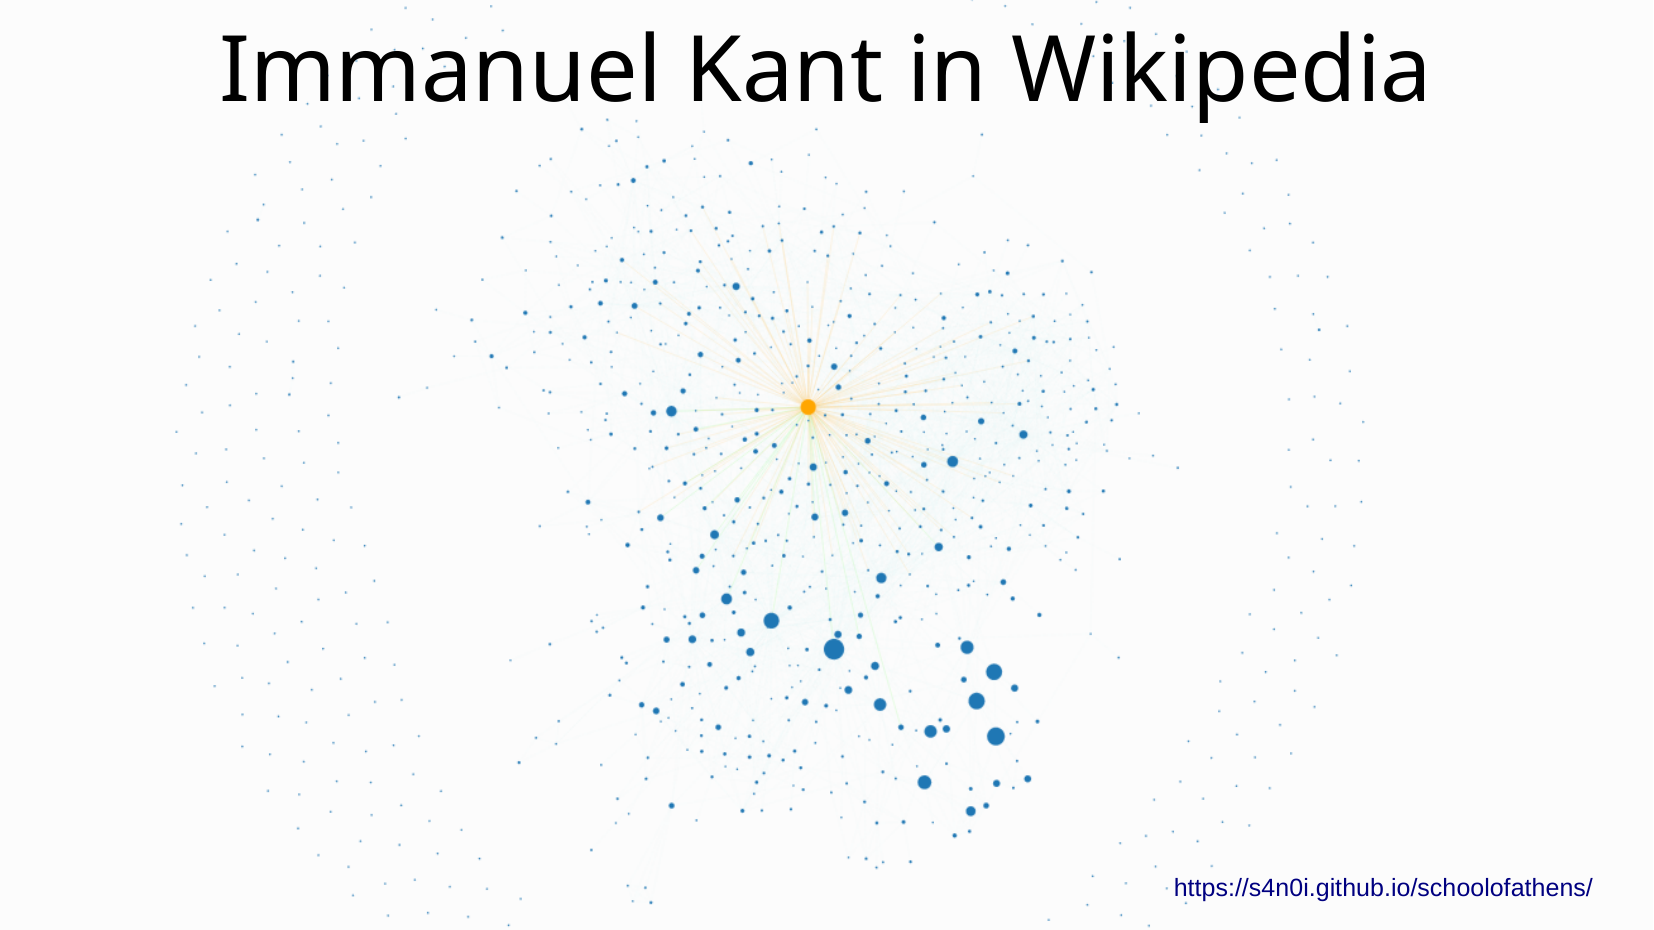

# Immanuel Kant in Wikipedia
https://s4n0i.github.io/schoolofathens/
6